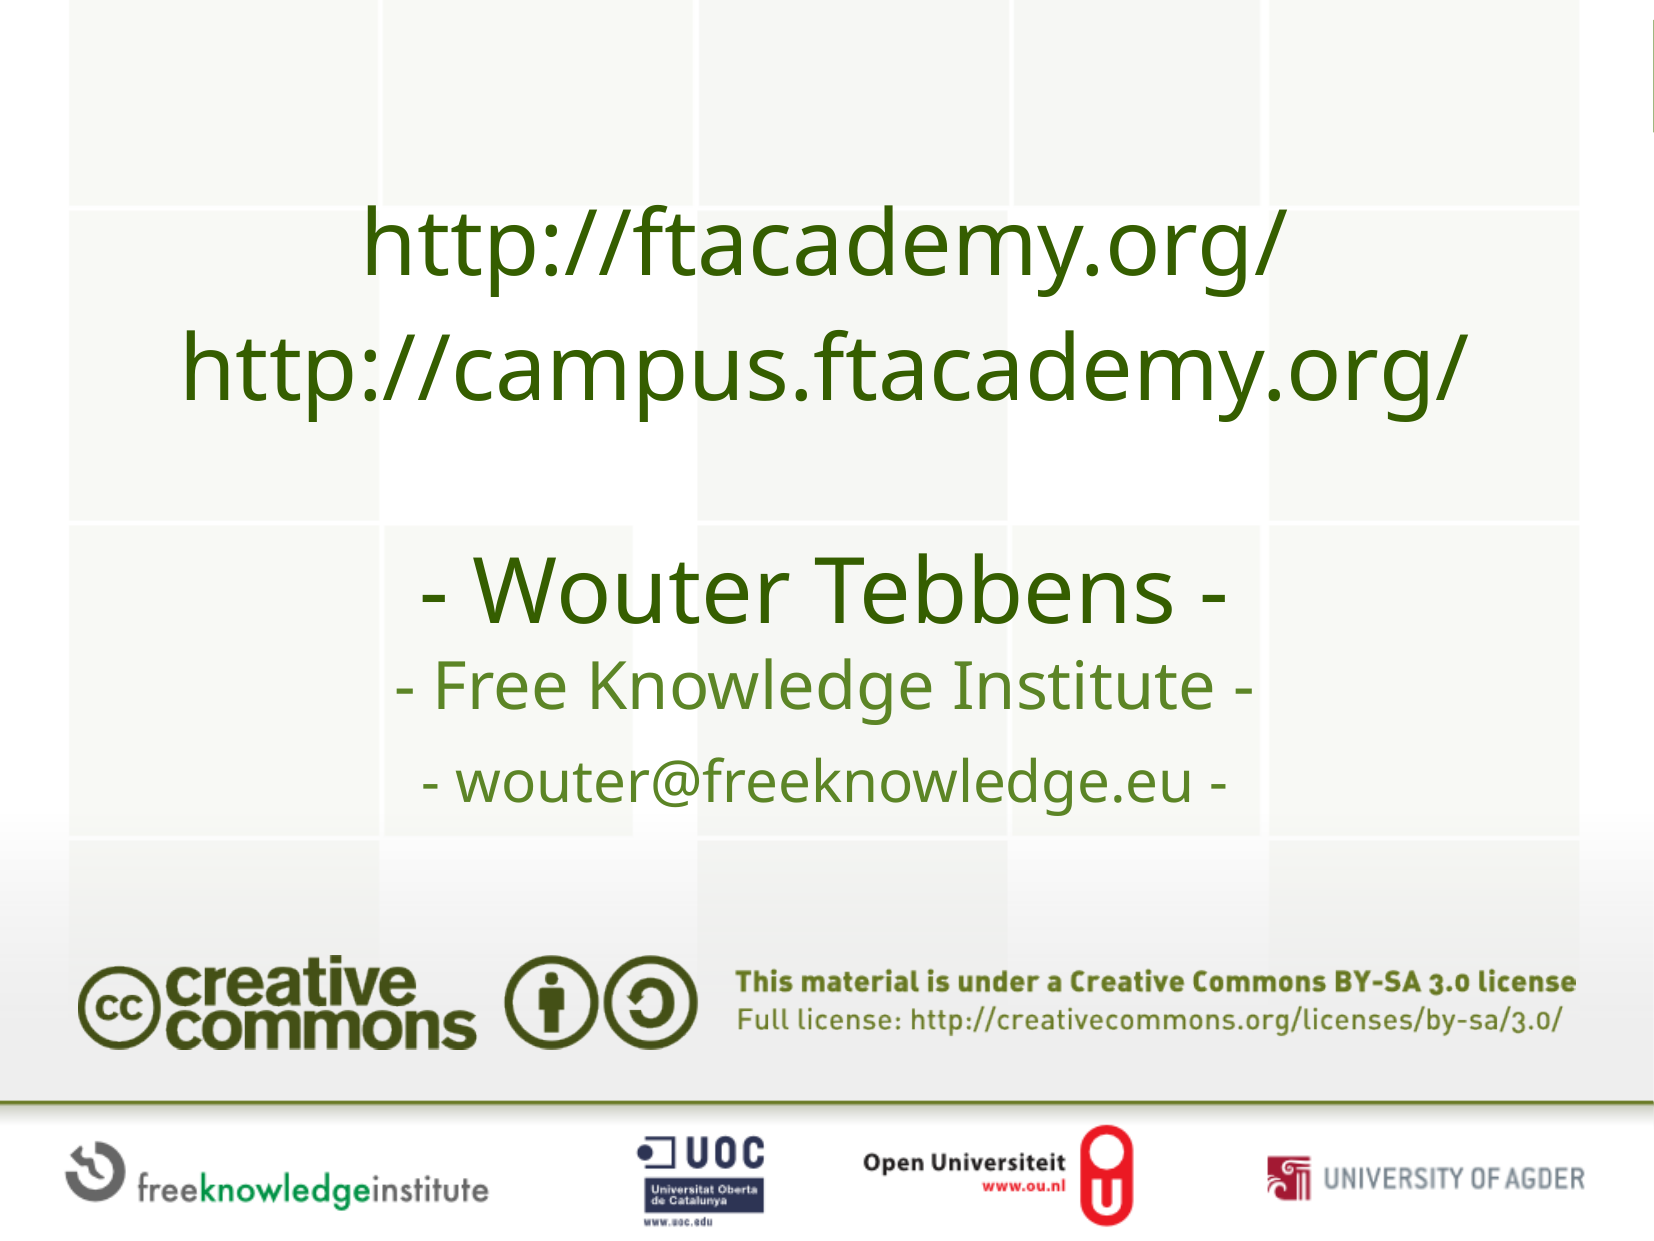

http://ftacademy.org/
http://campus.ftacademy.org/
- Wouter Tebbens -
- Free Knowledge Institute -
- wouter@freeknowledge.eu -